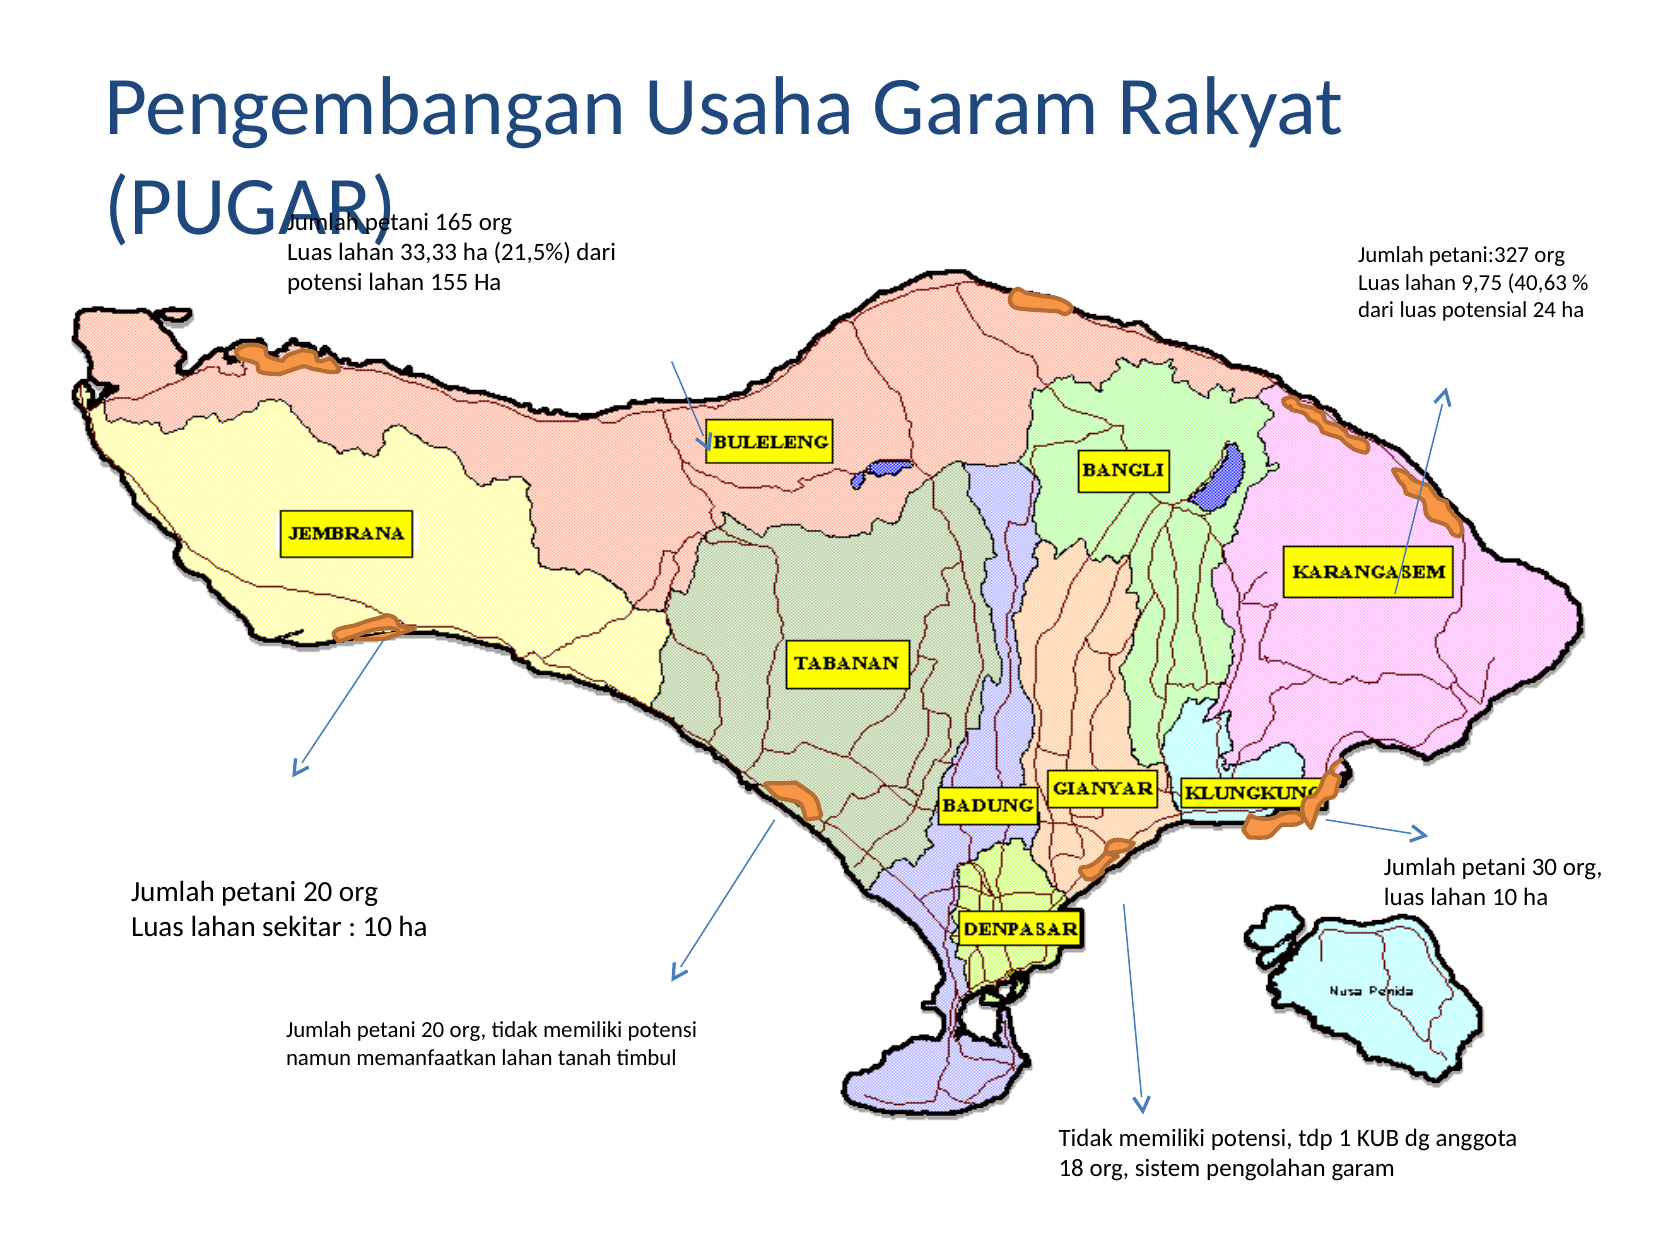

Pengembangan Usaha Garam Rakyat (PUGAR)
Jumlah petani 165 org
Luas lahan 33,33 ha (21,5%) dari potensi lahan 155 Ha
Jumlah petani:327 org
Luas lahan 9,75 (40,63 % dari luas potensial 24 ha
Jumlah petani 30 org, luas lahan 10 ha
Jumlah petani 20 org
Luas lahan sekitar : 10 ha
Jumlah petani 20 org, tidak memiliki potensi namun memanfaatkan lahan tanah timbul
Tidak memiliki potensi, tdp 1 KUB dg anggota 18 org, sistem pengolahan garam